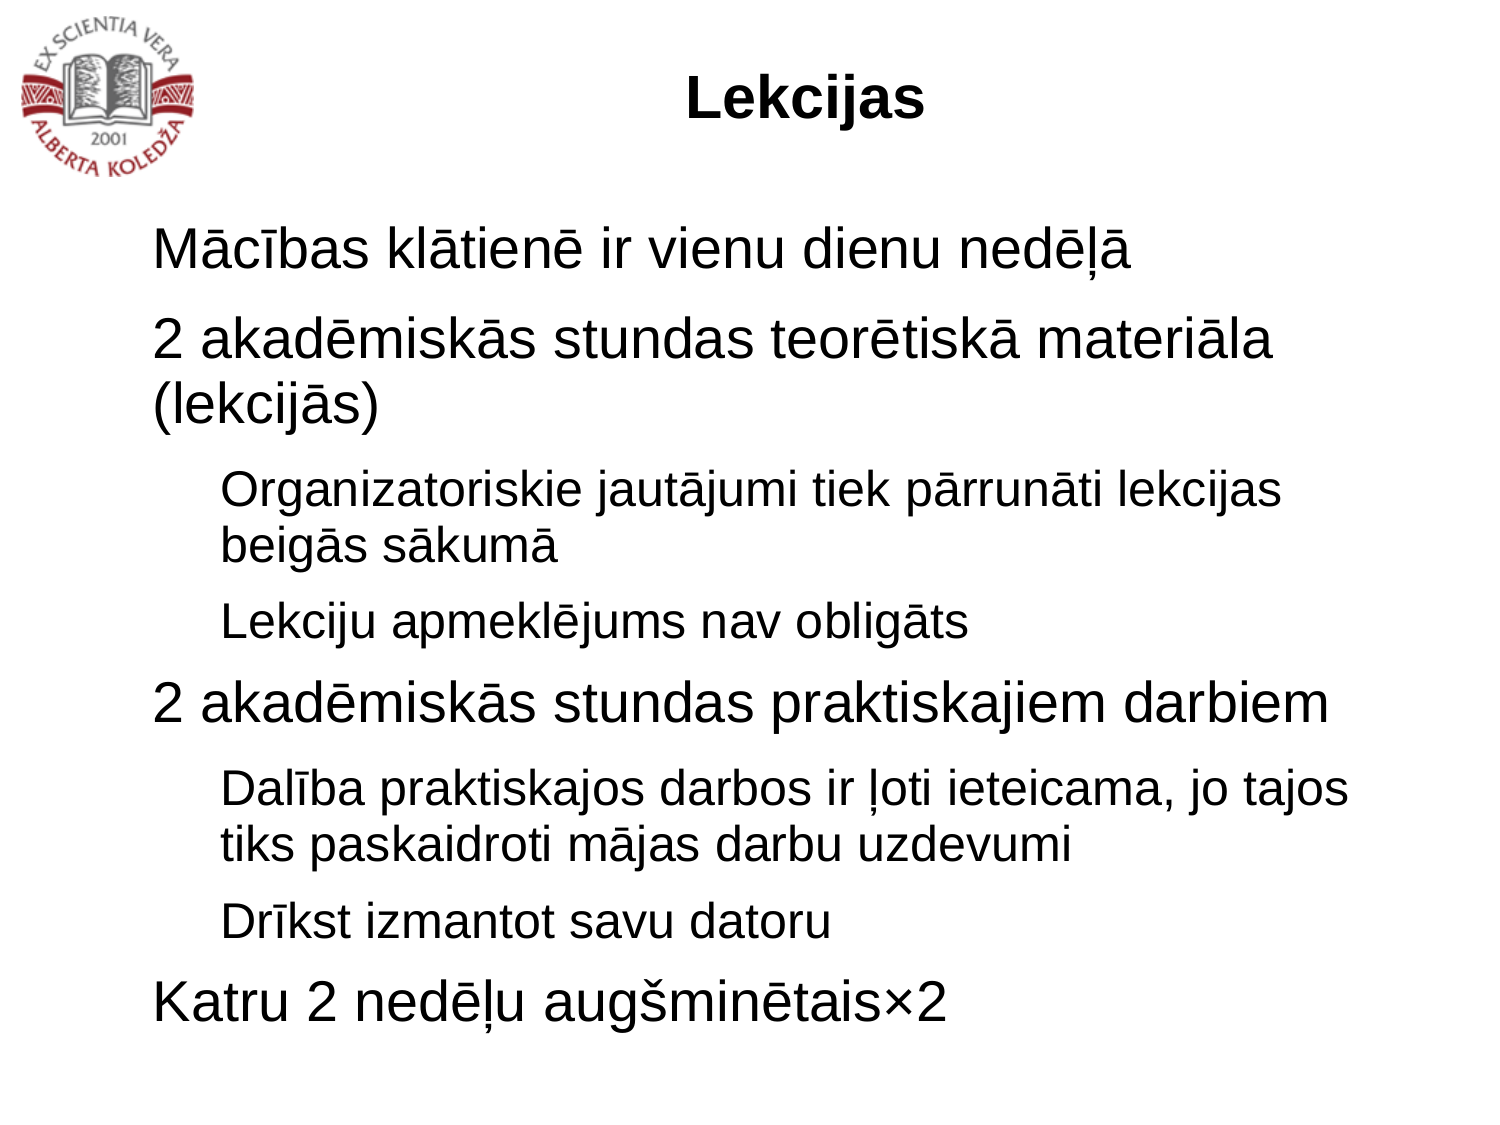

# Lekcijas
Mācības klātienē ir vienu dienu nedēļā
2 akadēmiskās stundas teorētiskā materiāla (lekcijās)
Organizatoriskie jautājumi tiek pārrunāti lekcijas beigās sākumā
Lekciju apmeklējums nav obligāts
2 akadēmiskās stundas praktiskajiem darbiem
Dalība praktiskajos darbos ir ļoti ieteicama, jo tajos tiks paskaidroti mājas darbu uzdevumi
Drīkst izmantot savu datoru
Katru 2 nedēļu augšminētais×2